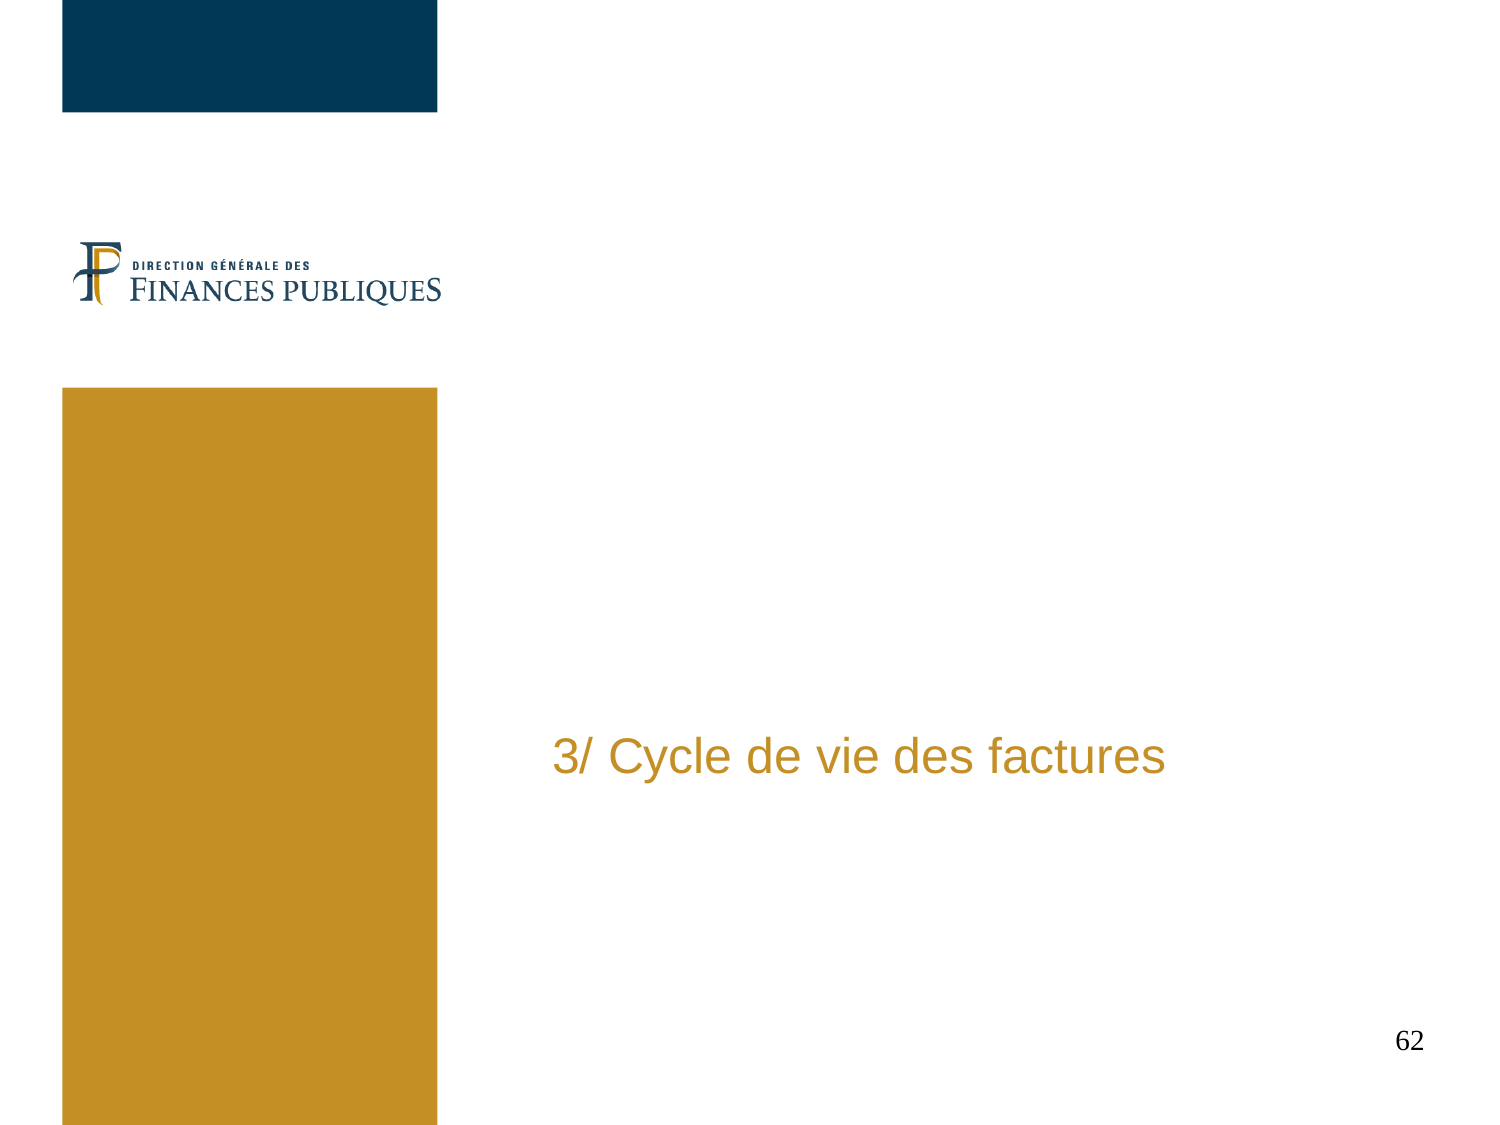

# 3/ Cycle de vie des factures
62